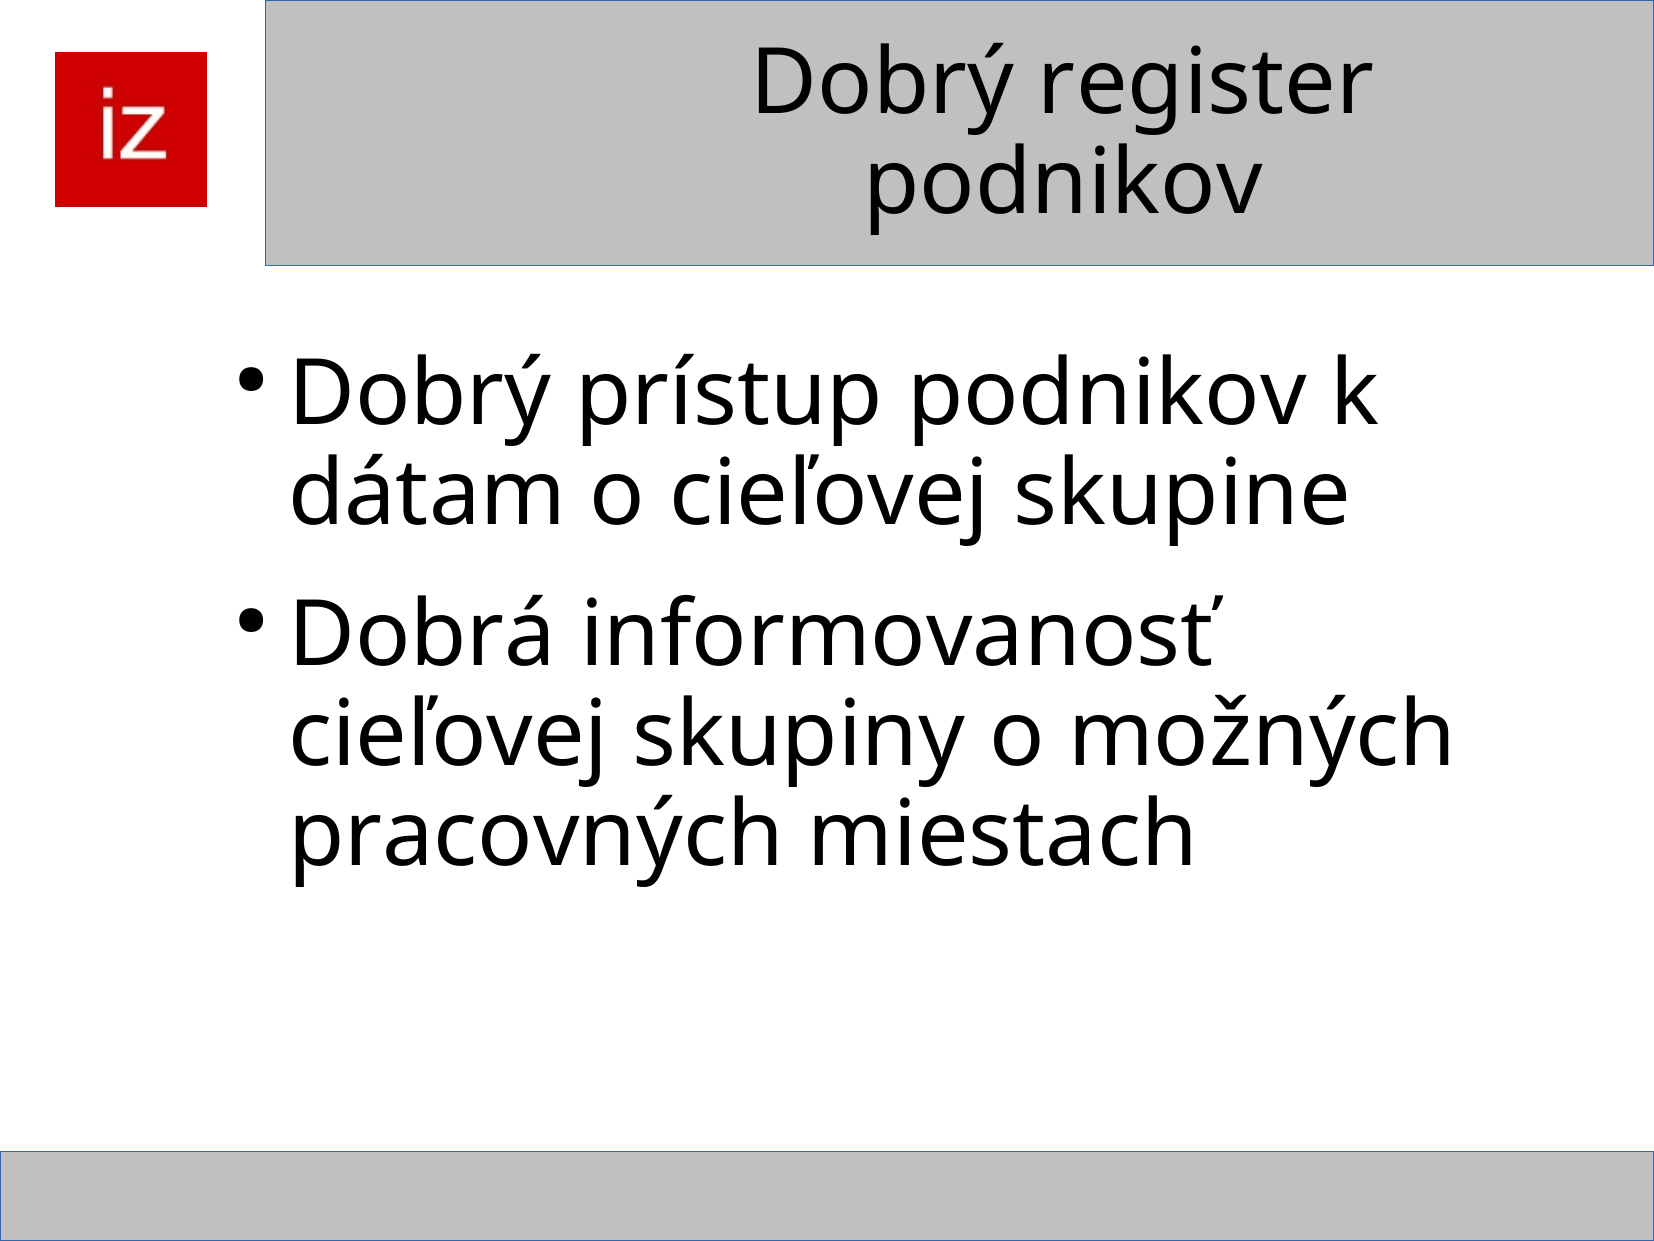

# Dobrý register podnikov
Dobrý prístup podnikov k dátam o cieľovej skupine
Dobrá informovanosť cieľovej skupiny o možných pracovných miestach